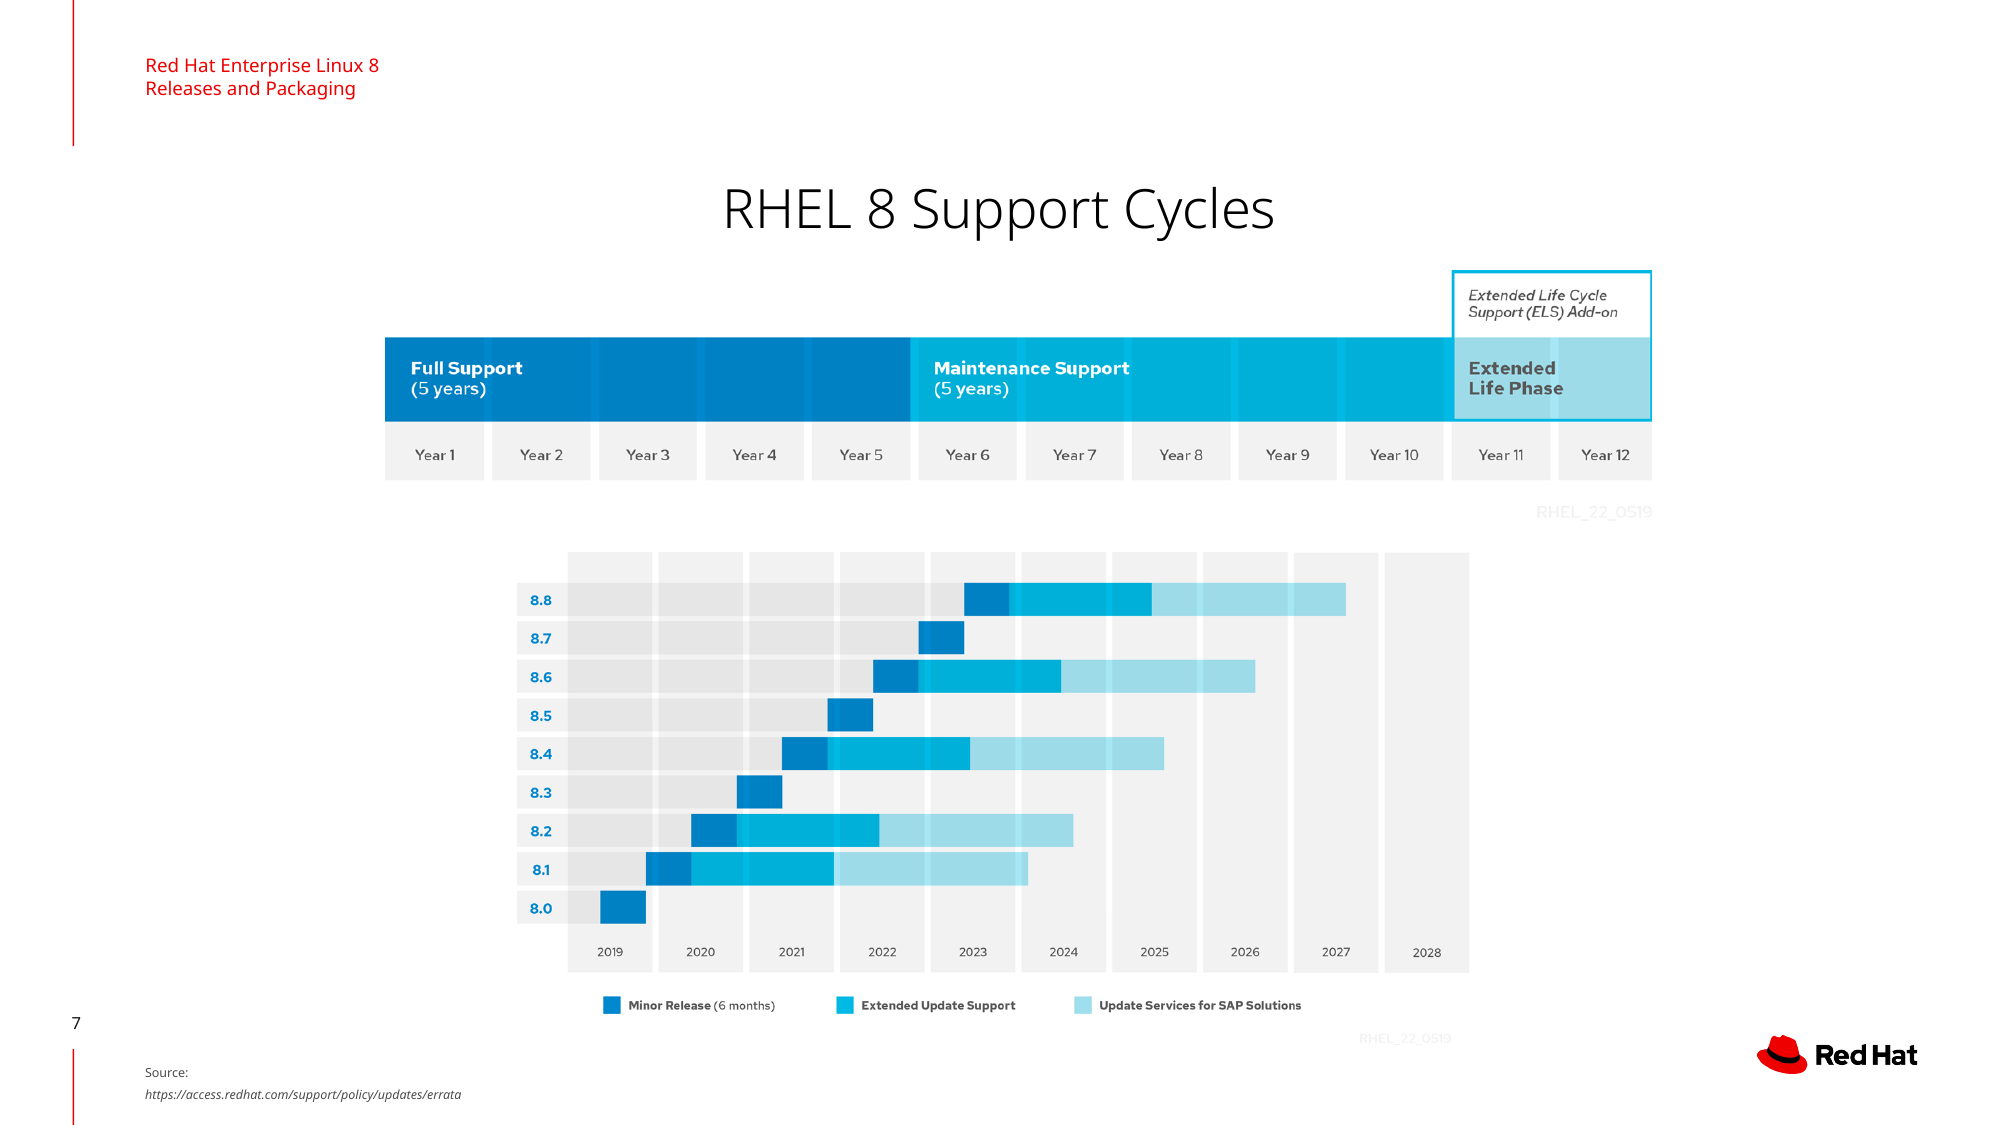

Red Hat Enterprise Linux 8
Releases and Packaging
# RHEL 8 Support Cycles
7
Source:
https://access.redhat.com/support/policy/updates/errata